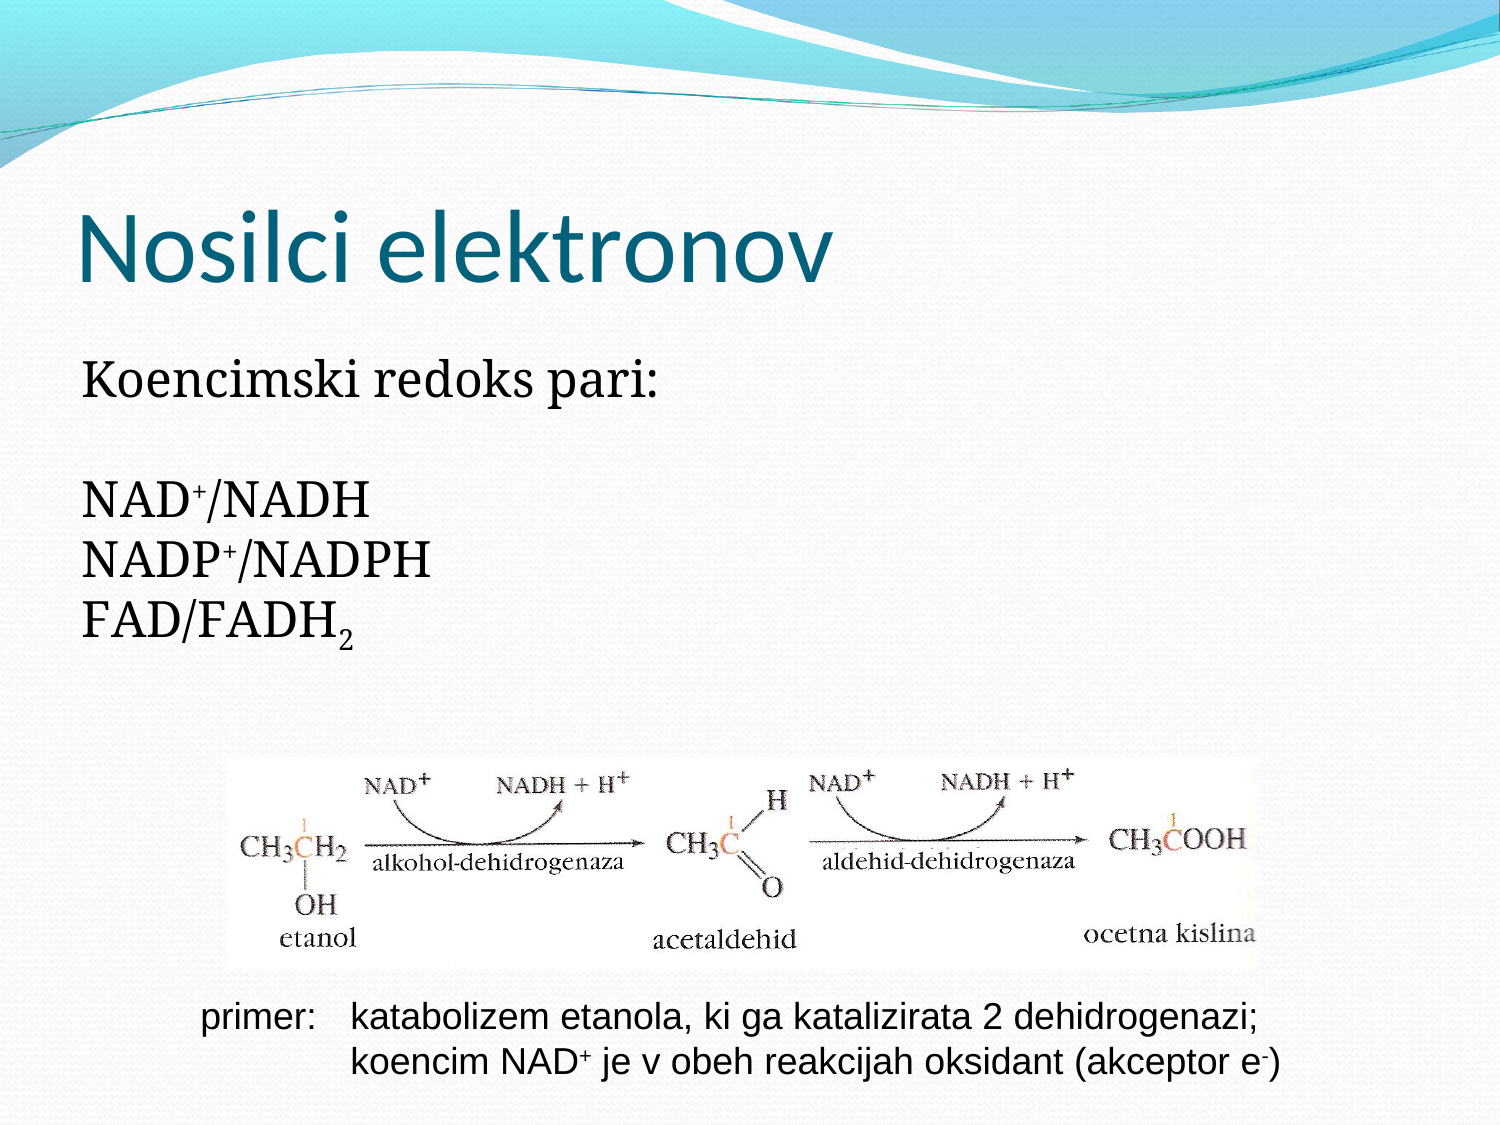

# Nosilci elektronov
Koencimski redoks pari:
NAD+/NADH
NADP+/NADPH
FAD/FADH2
primer: 	katabolizem etanola, ki ga katalizirata 2 dehidrogenazi;
	koencim NAD+ je v obeh reakcijah oksidant (akceptor e-)